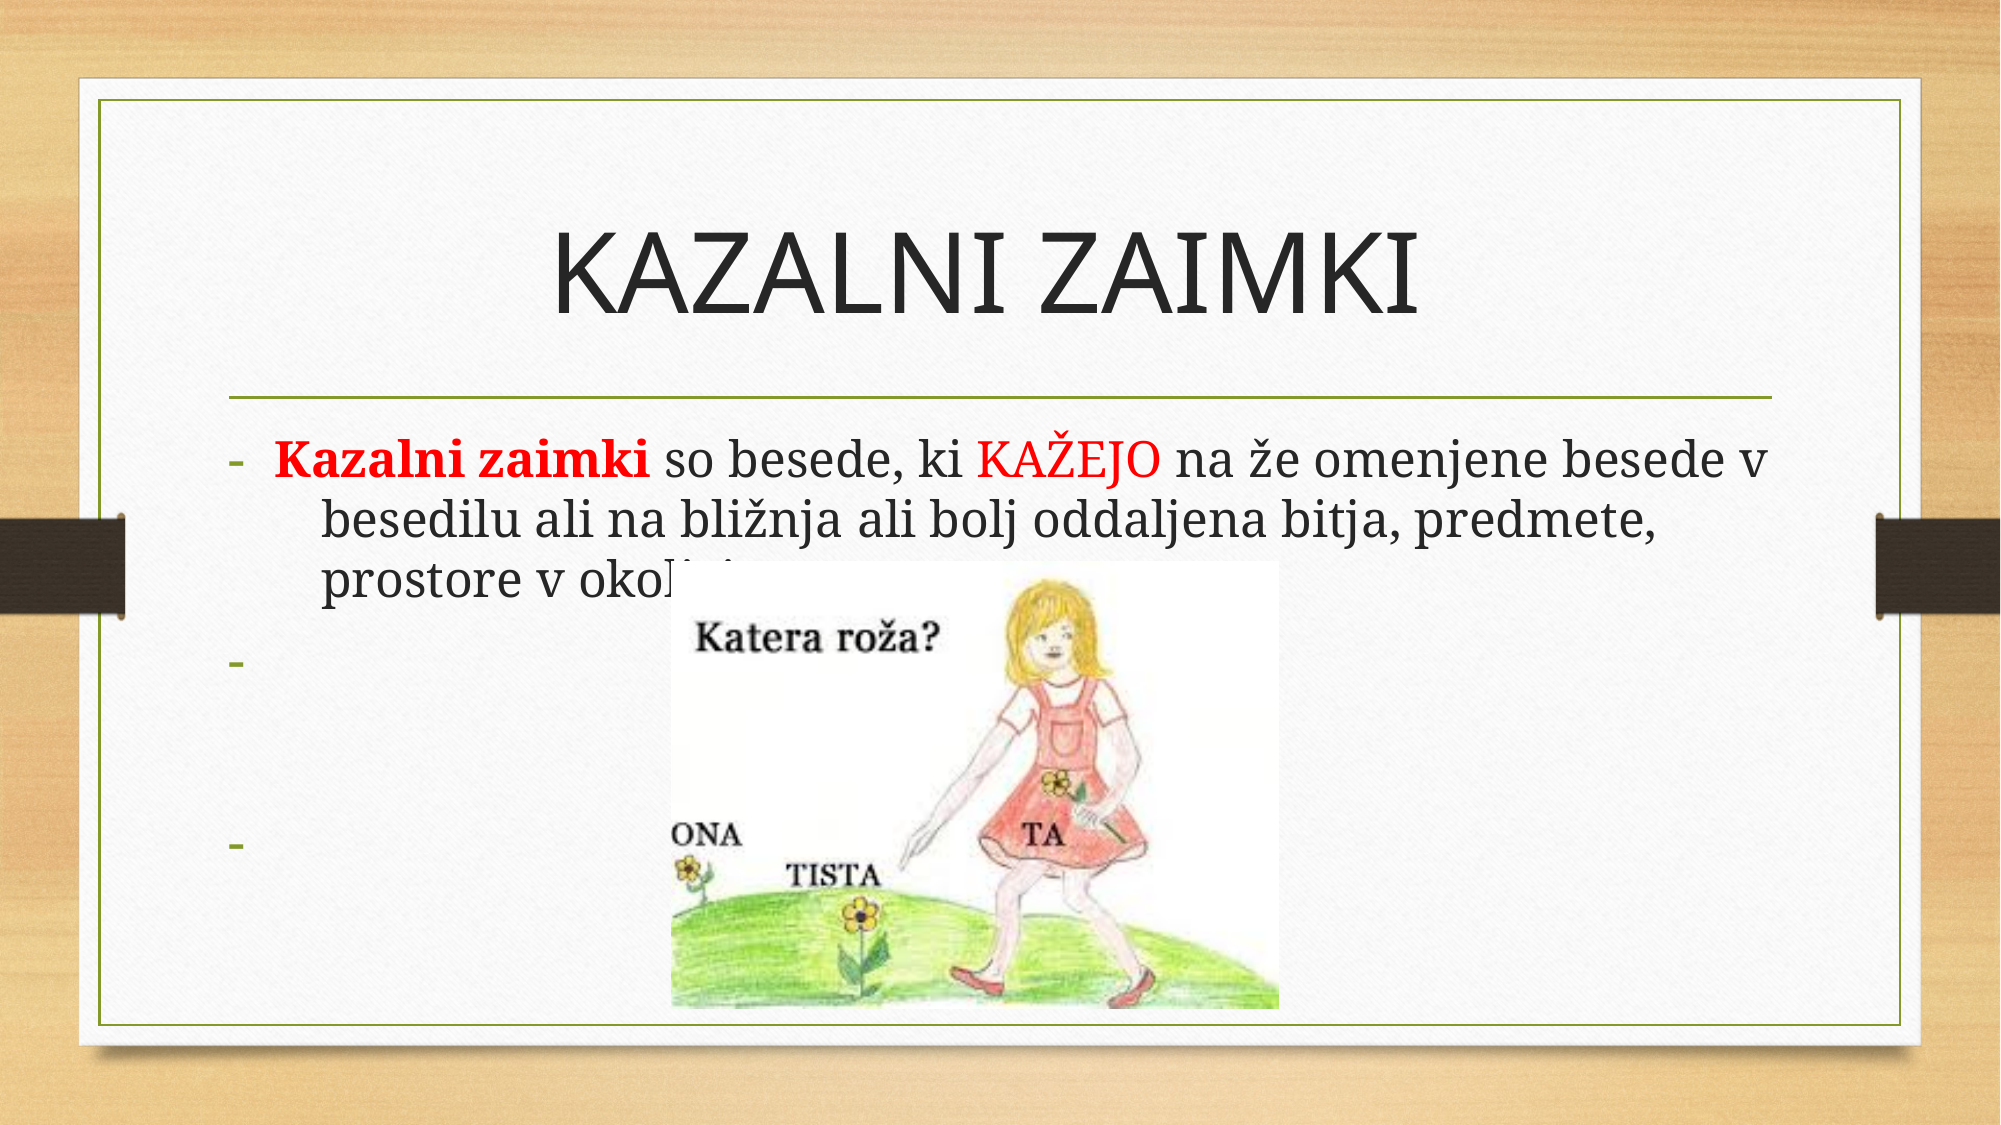

# KAZALNI ZAIMKI
Kazalni zaimki so besede, ki KAŽEJO na že omenjene besede v besedilu ali na bližnja ali bolj oddaljena bitja, predmete, prostore v okolici govorca.